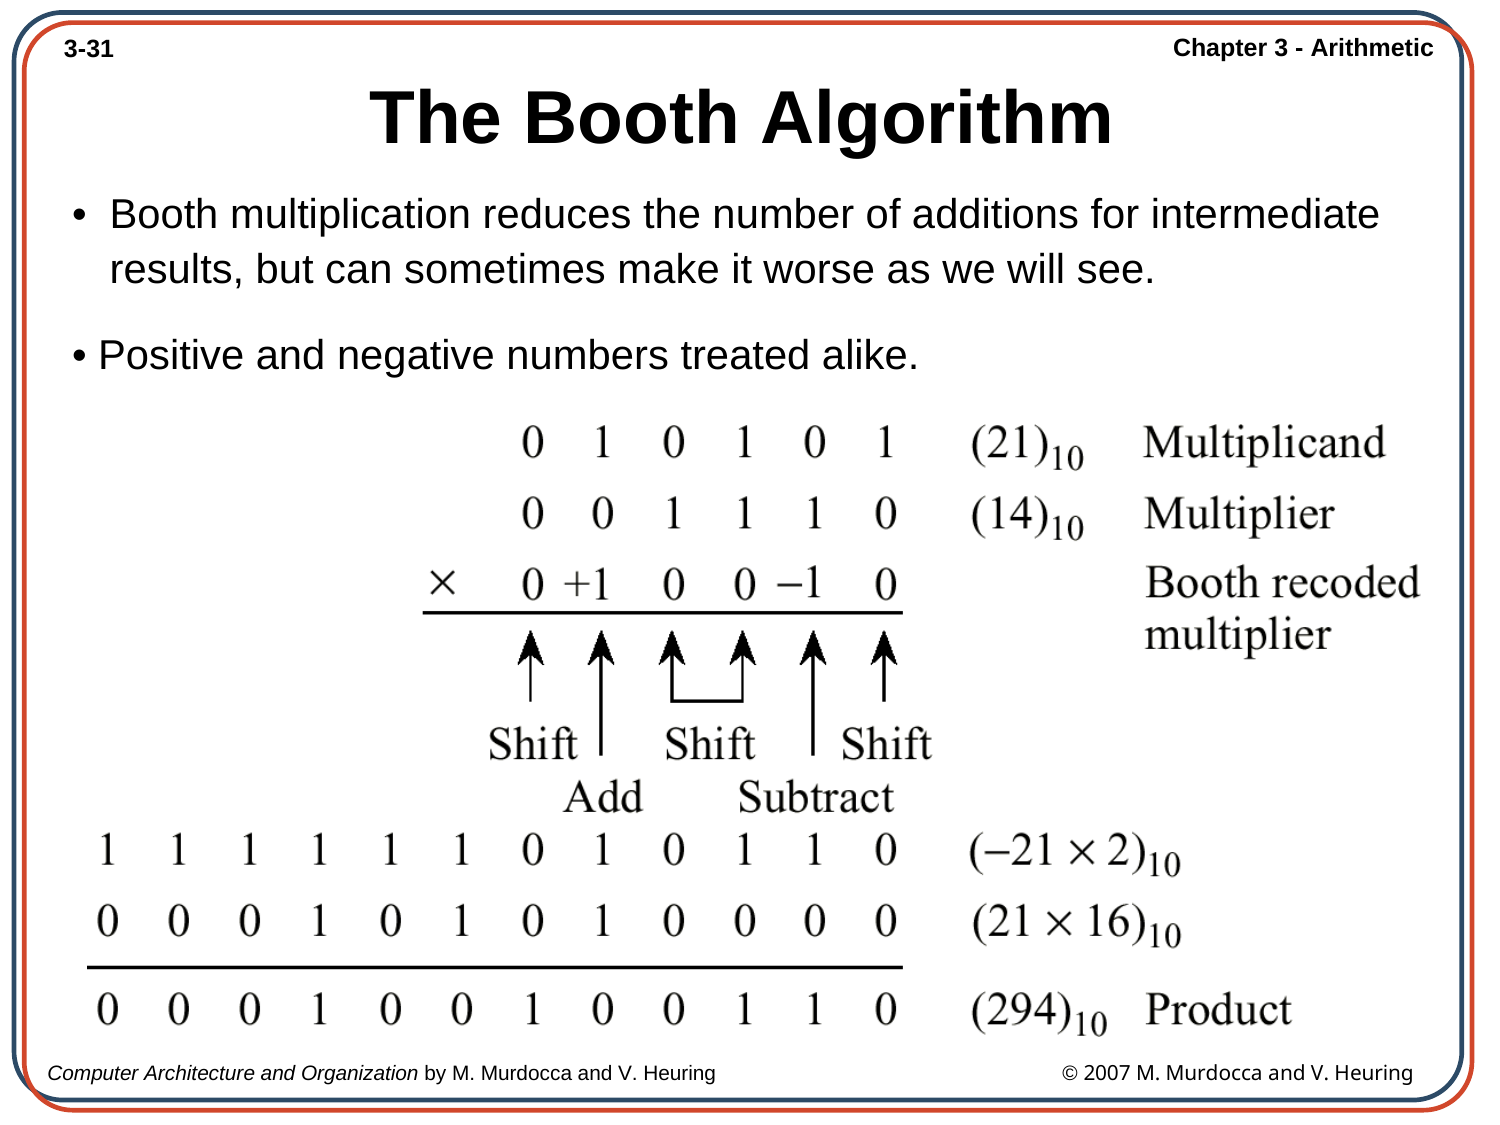

# The Booth Algorithm
•	Booth multiplication reduces the number of additions for intermediate results, but can sometimes make it worse as we will see.
• Positive and negative numbers treated alike.